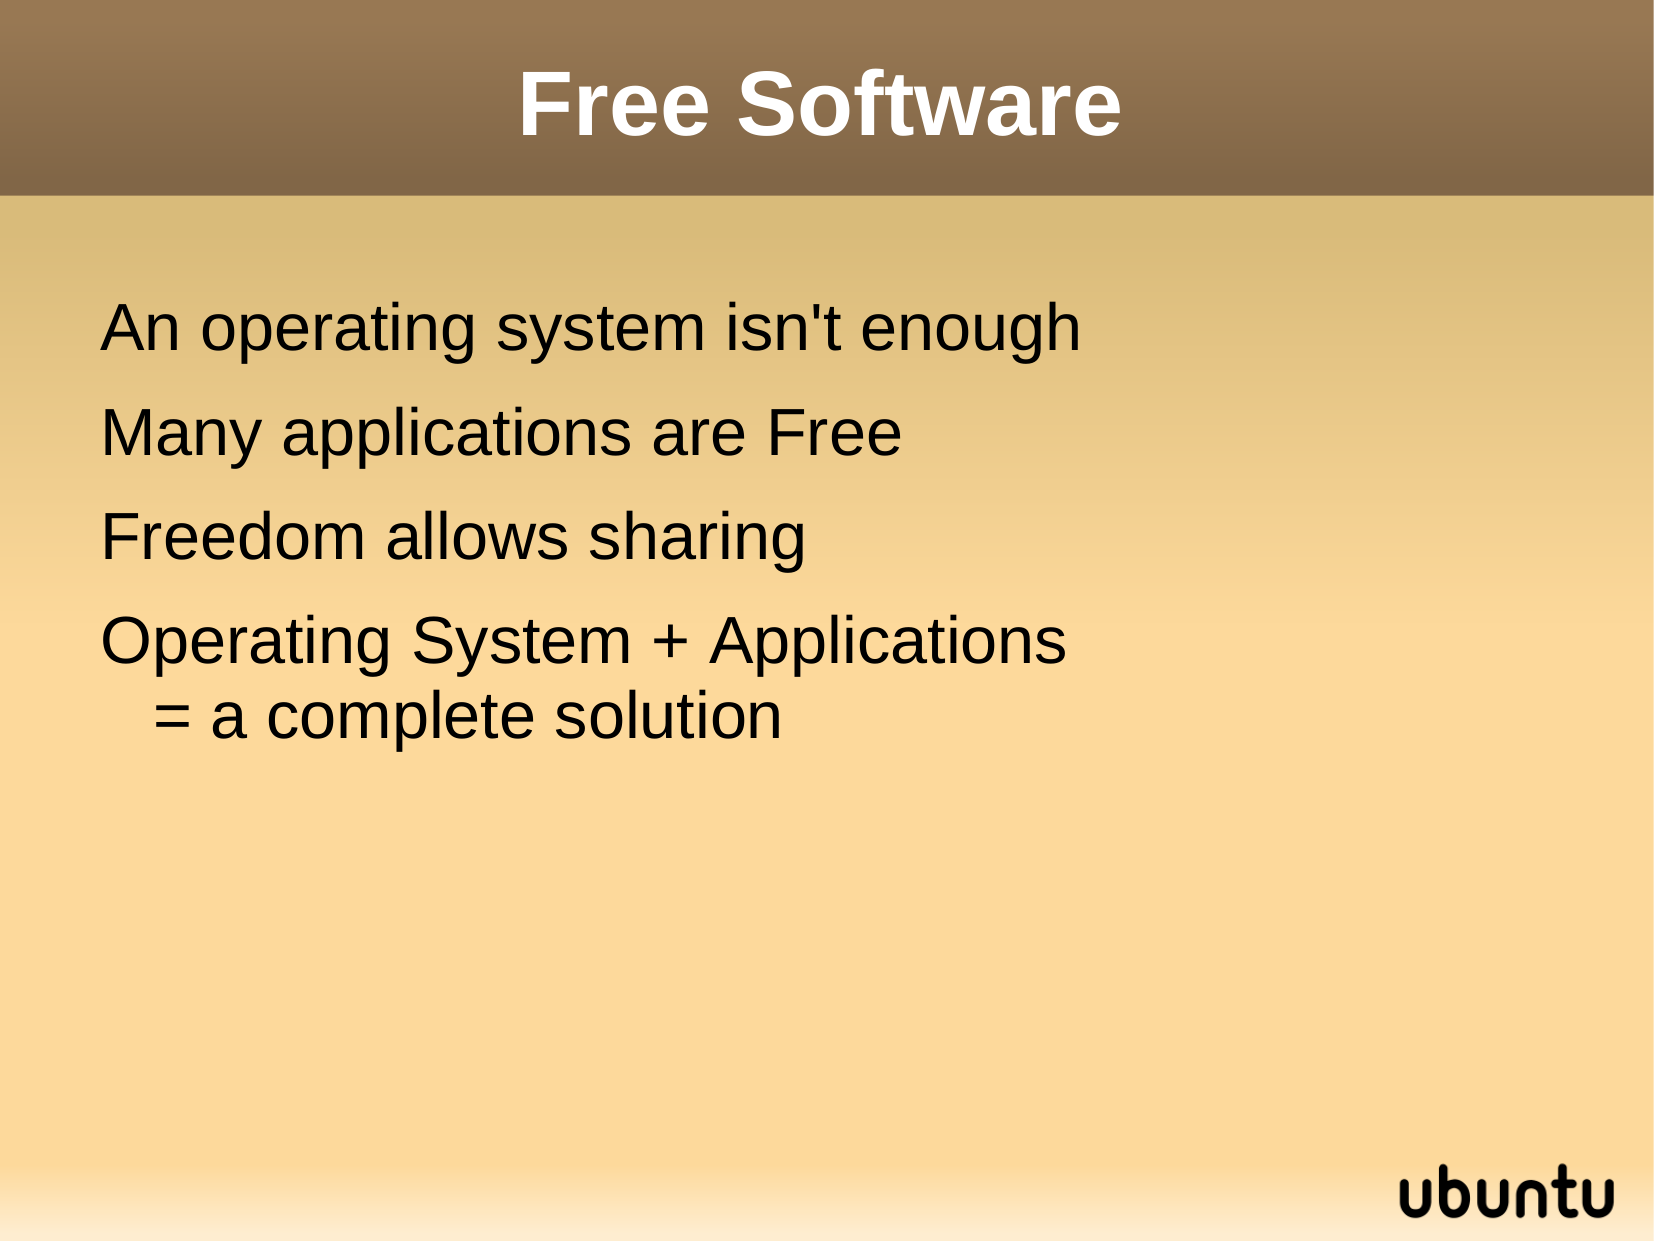

# Free Software
An operating system isn't enough
Many applications are Free
Freedom allows sharing
Operating System + Applications
= a complete solution